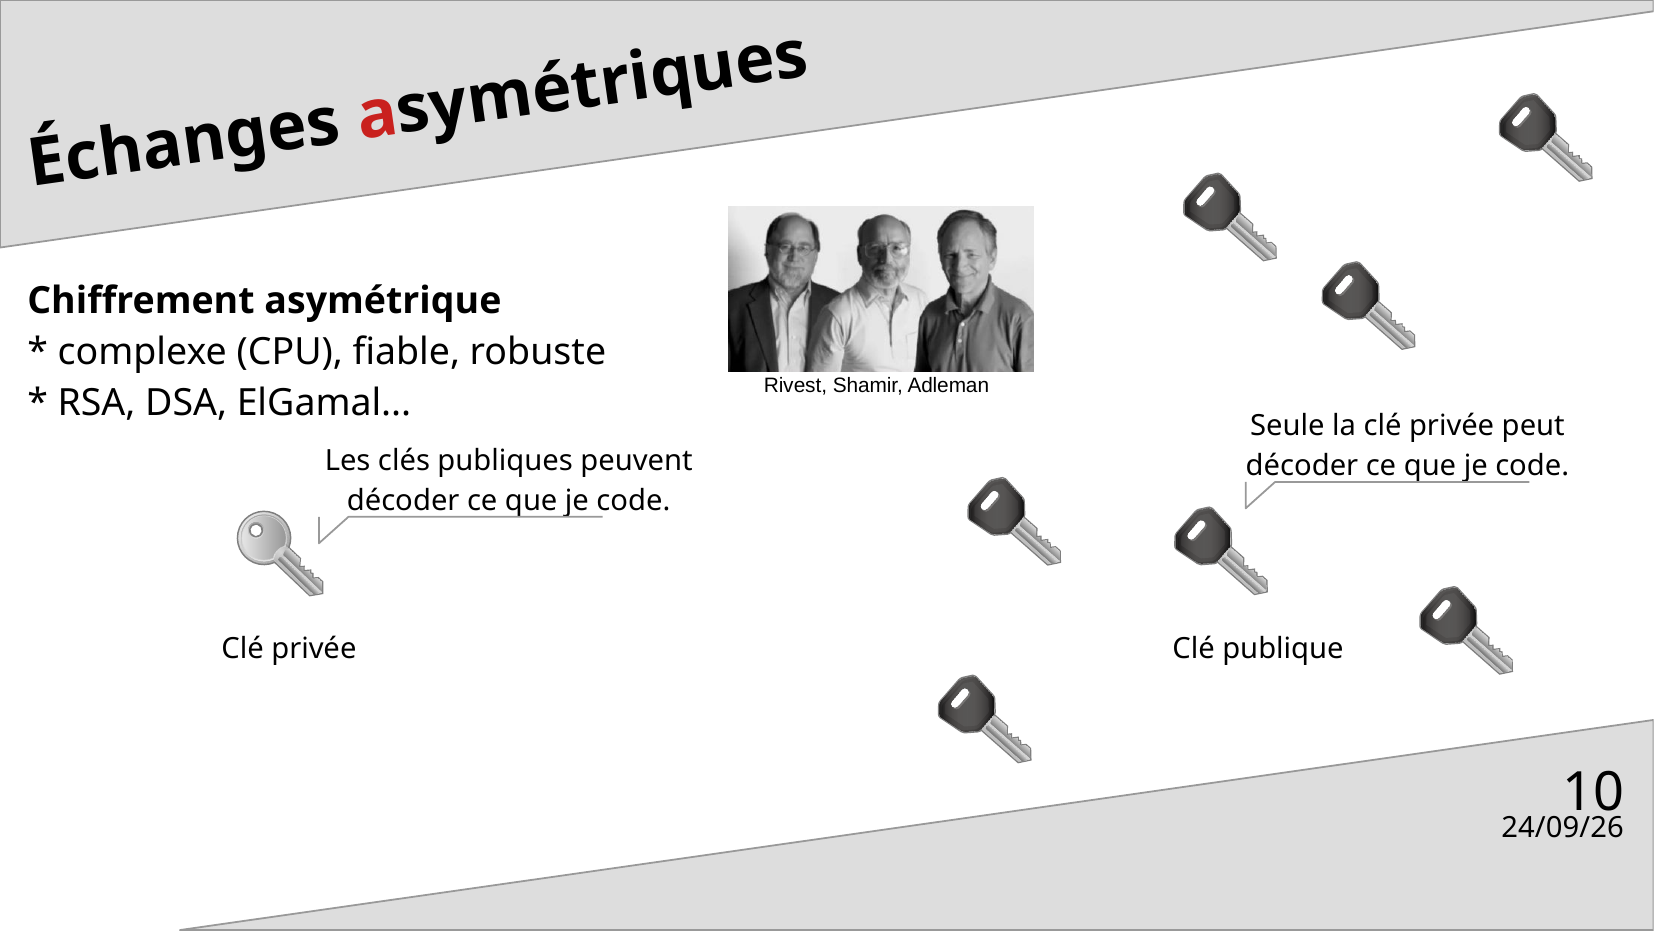

# Échanges asymétriques
Chiffrement asymétrique
* complexe (CPU), fiable, robuste
* RSA, DSA, ElGamal...
Rivest, Shamir, Adleman
Seule la clé privée peut
décoder ce que je code.
Les clés publiques peuvent
décoder ce que je code.
Clé privée
Clé publique
10